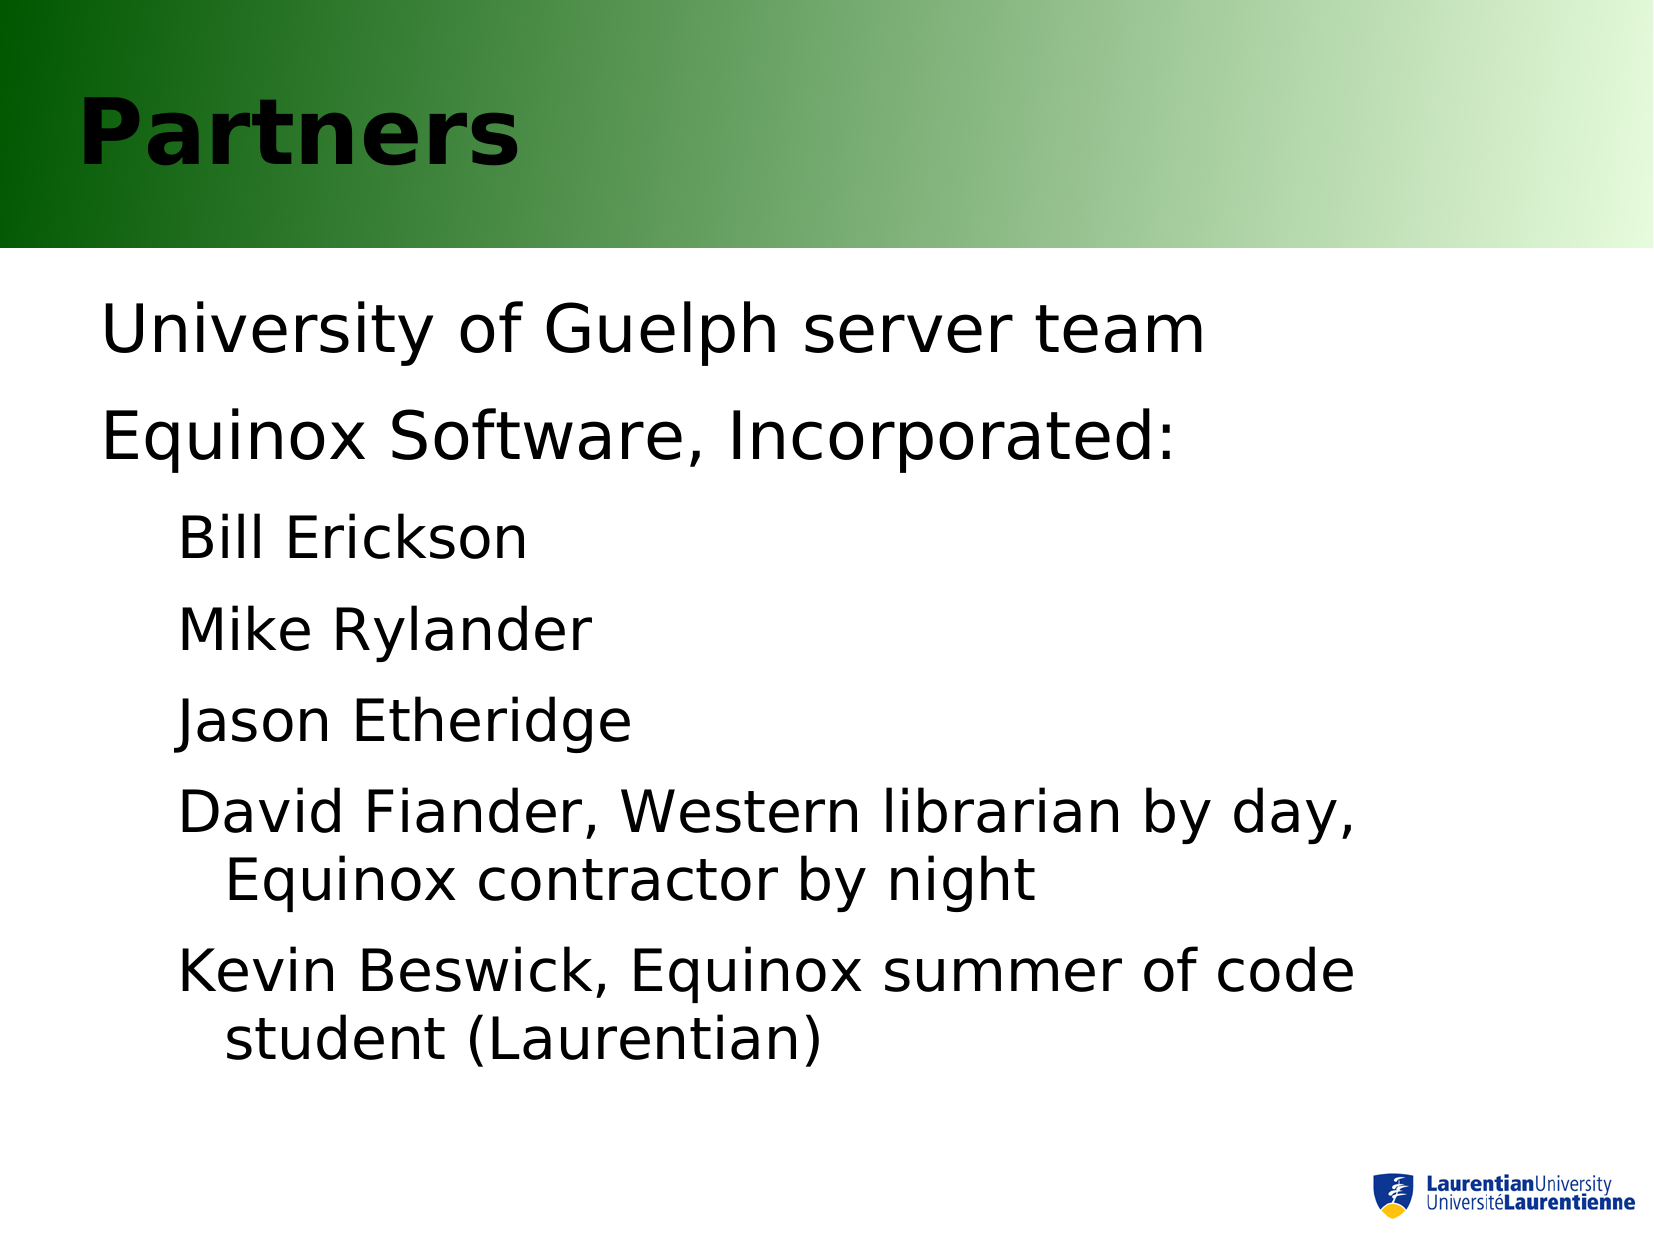

# Partners
University of Guelph server team
Equinox Software, Incorporated:
Bill Erickson
Mike Rylander
Jason Etheridge
David Fiander, Western librarian by day, Equinox contractor by night
Kevin Beswick, Equinox summer of code student (Laurentian)